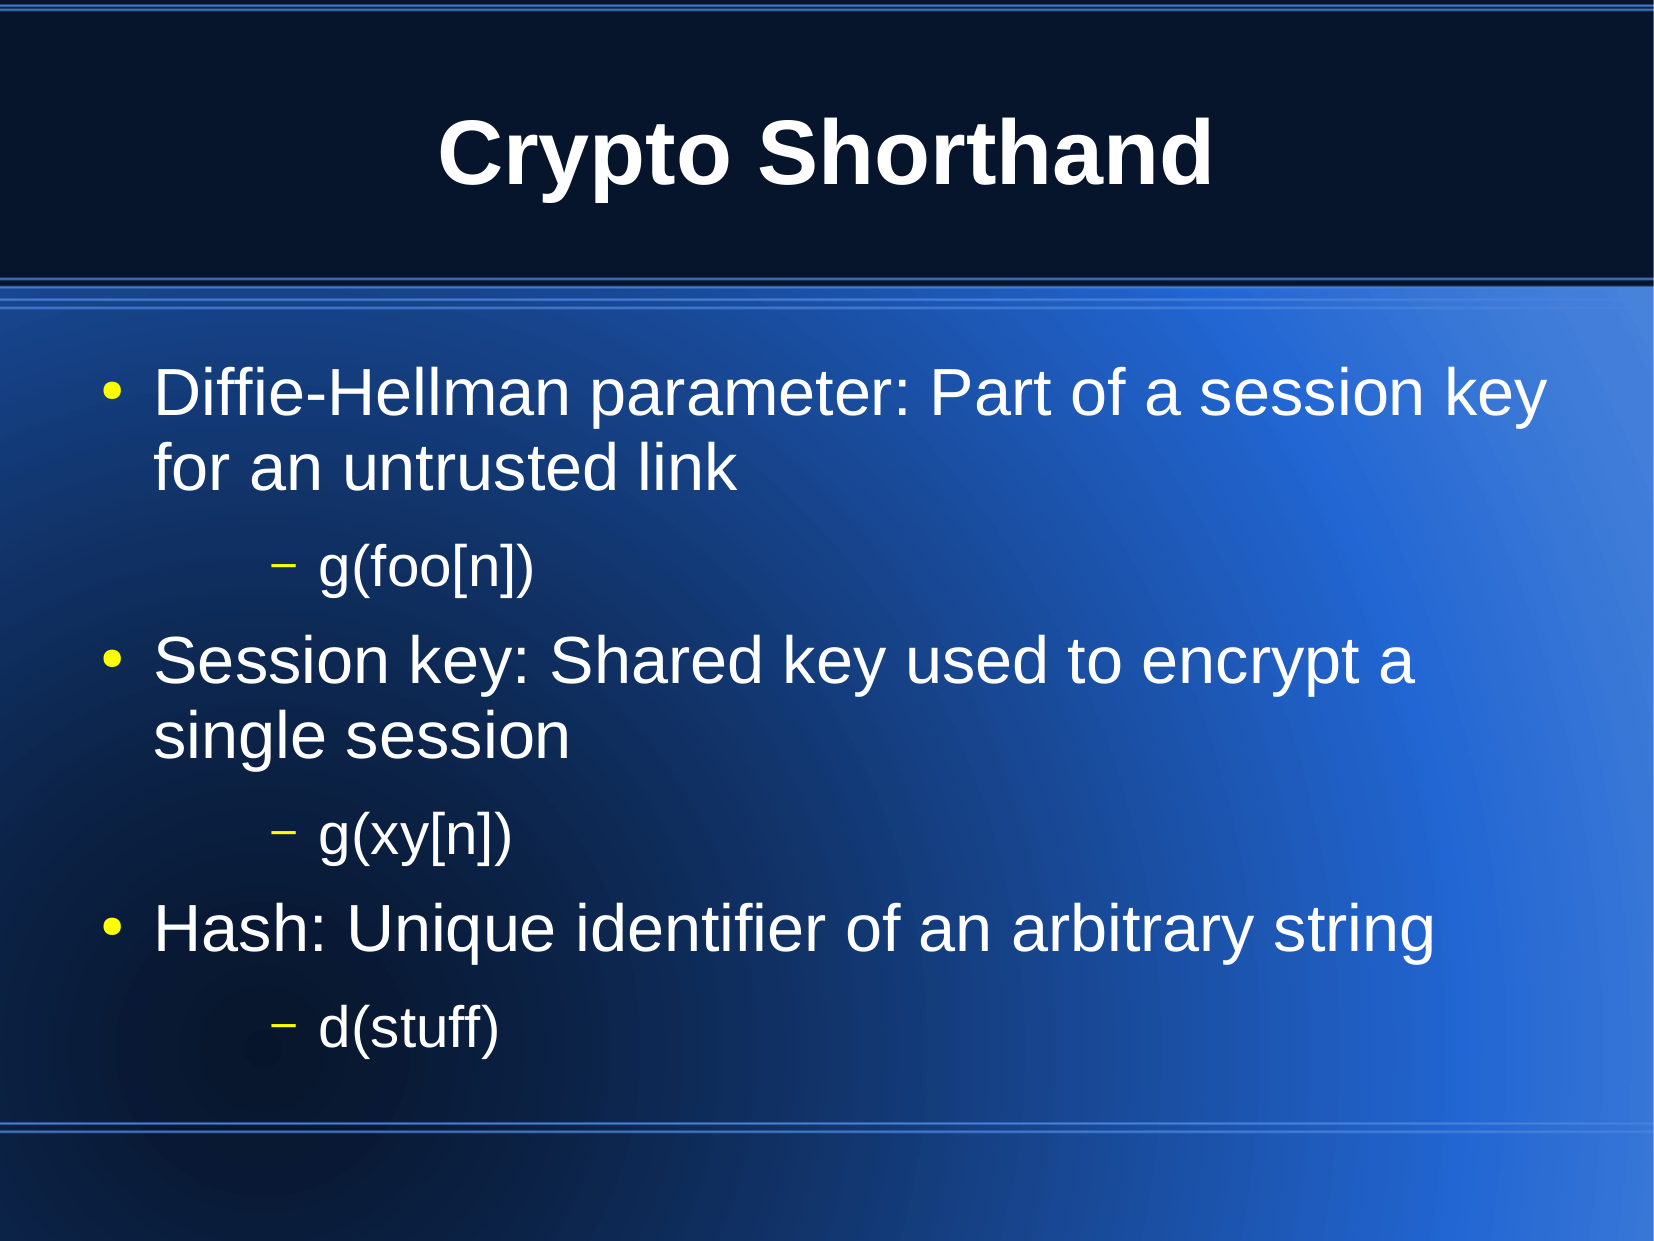

# Crypto Shorthand
Diffie-Hellman parameter: Part of a session key for an untrusted link
g(foo[n])
Session key: Shared key used to encrypt a single session
g(xy[n])
Hash: Unique identifier of an arbitrary string
d(stuff)